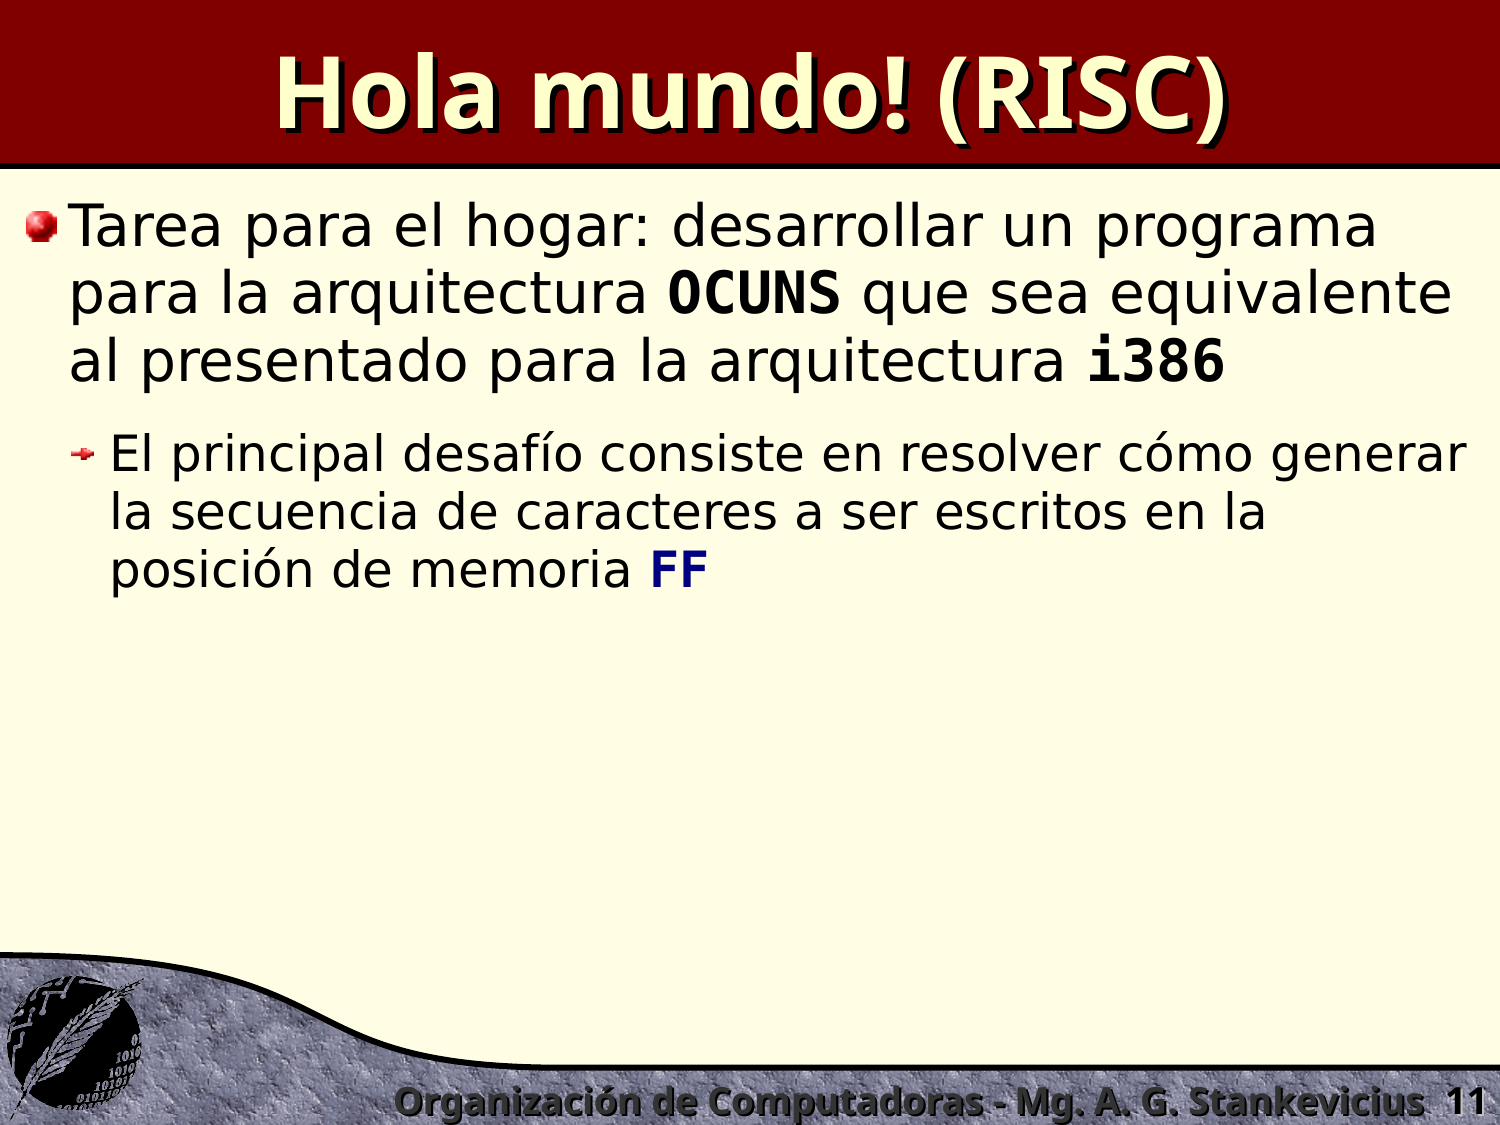

# Hola mundo! (RISC)
Tarea para el hogar: desarrollar un programa para la arquitectura OCUNS que sea equivalente al presentado para la arquitectura i386
El principal desafío consiste en resolver cómo generar la secuencia de caracteres a ser escritos en la posición de memoria FF
11